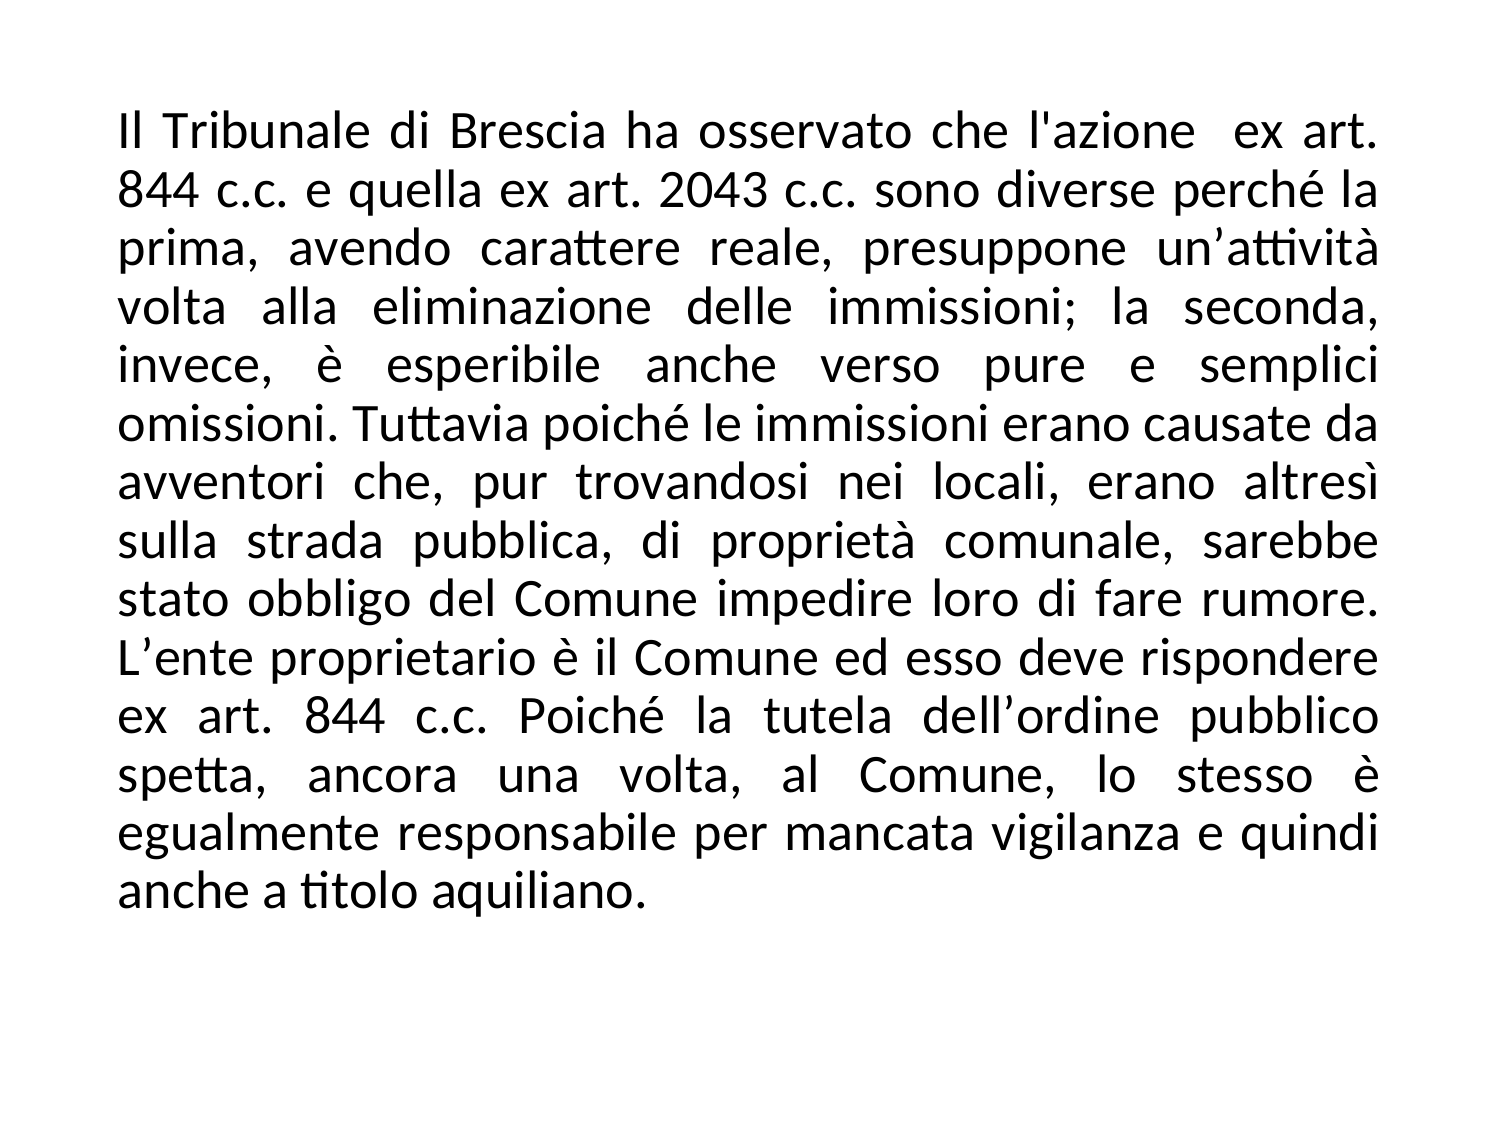

# Il Tribunale di Brescia ha osservato che l'azione ex art. 844 c.c. e quella ex art. 2043 c.c. sono diverse perché la prima, avendo carattere reale, presuppone un’attività volta alla eliminazione delle immissioni; la seconda, invece, è esperibile anche verso pure e semplici omissioni. Tuttavia poiché le immissioni erano causate da avventori che, pur trovandosi nei locali, erano altresì sulla strada pubblica, di proprietà comunale, sarebbe stato obbligo del Comune impedire loro di fare rumore. L’ente proprietario è il Comune ed esso deve rispondere ex art. 844 c.c. Poiché la tutela dell’ordine pubblico spetta, ancora una volta, al Comune, lo stesso è egualmente responsabile per mancata vigilanza e quindi anche a titolo aquiliano.